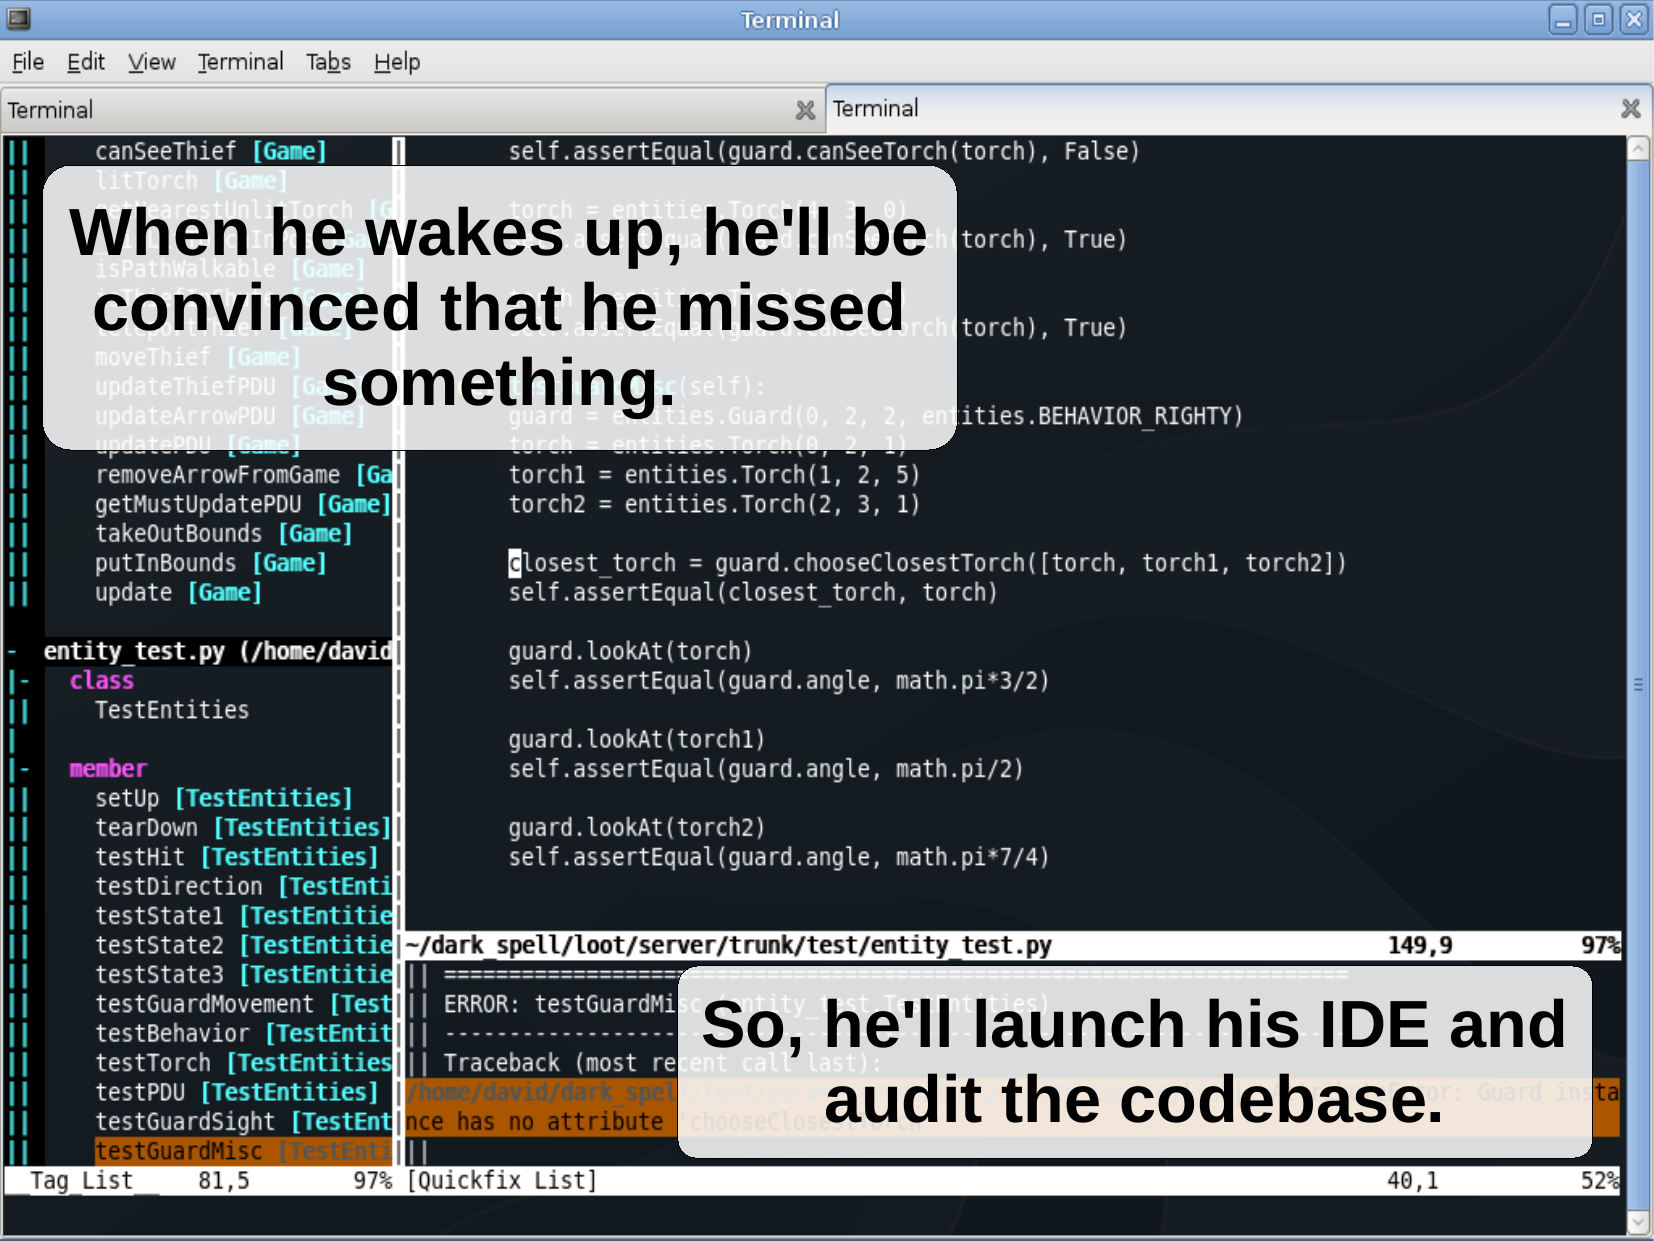

When he wakes up, he'll be convinced that he missed something.
So, he'll launch his IDE and audit the codebase.